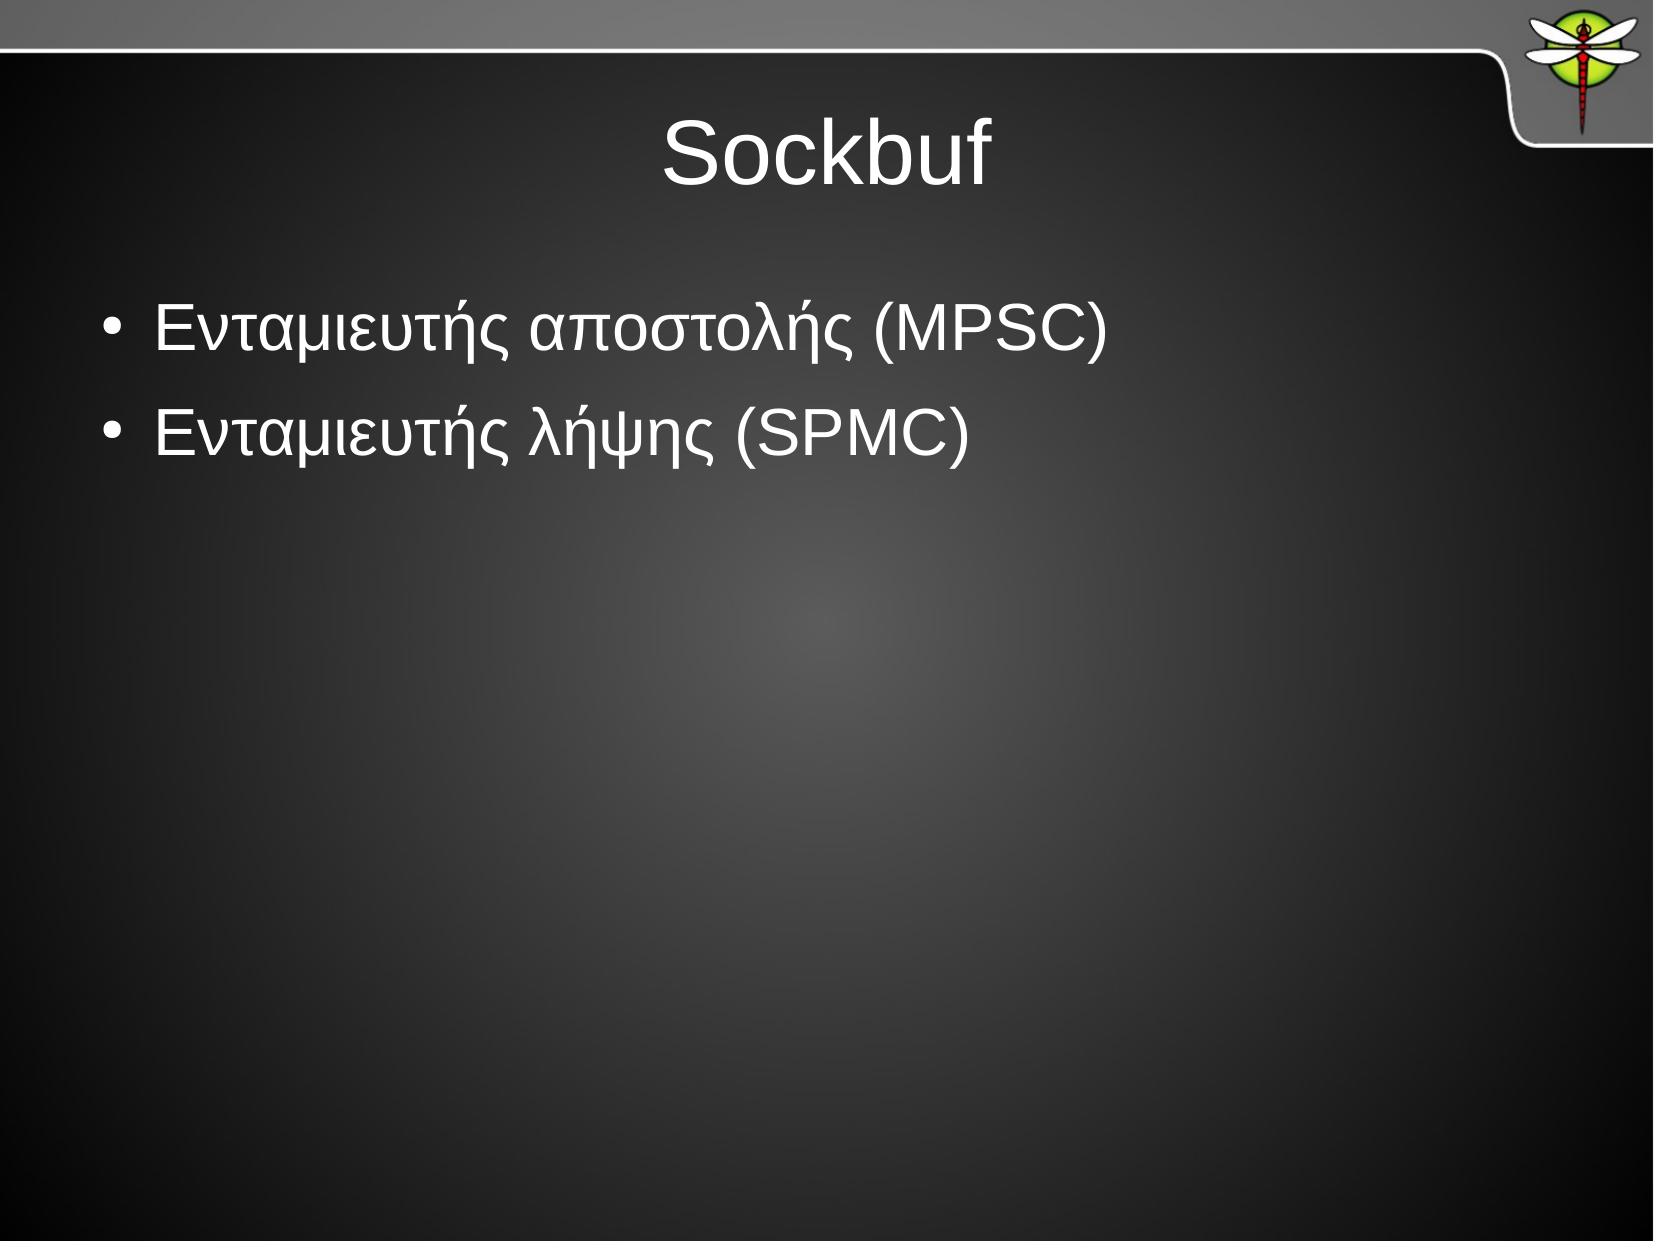

# Sockbuf
Ενταμιευτής αποστολής (MPSC)
Ενταμιευτής λήψης (SPMC)